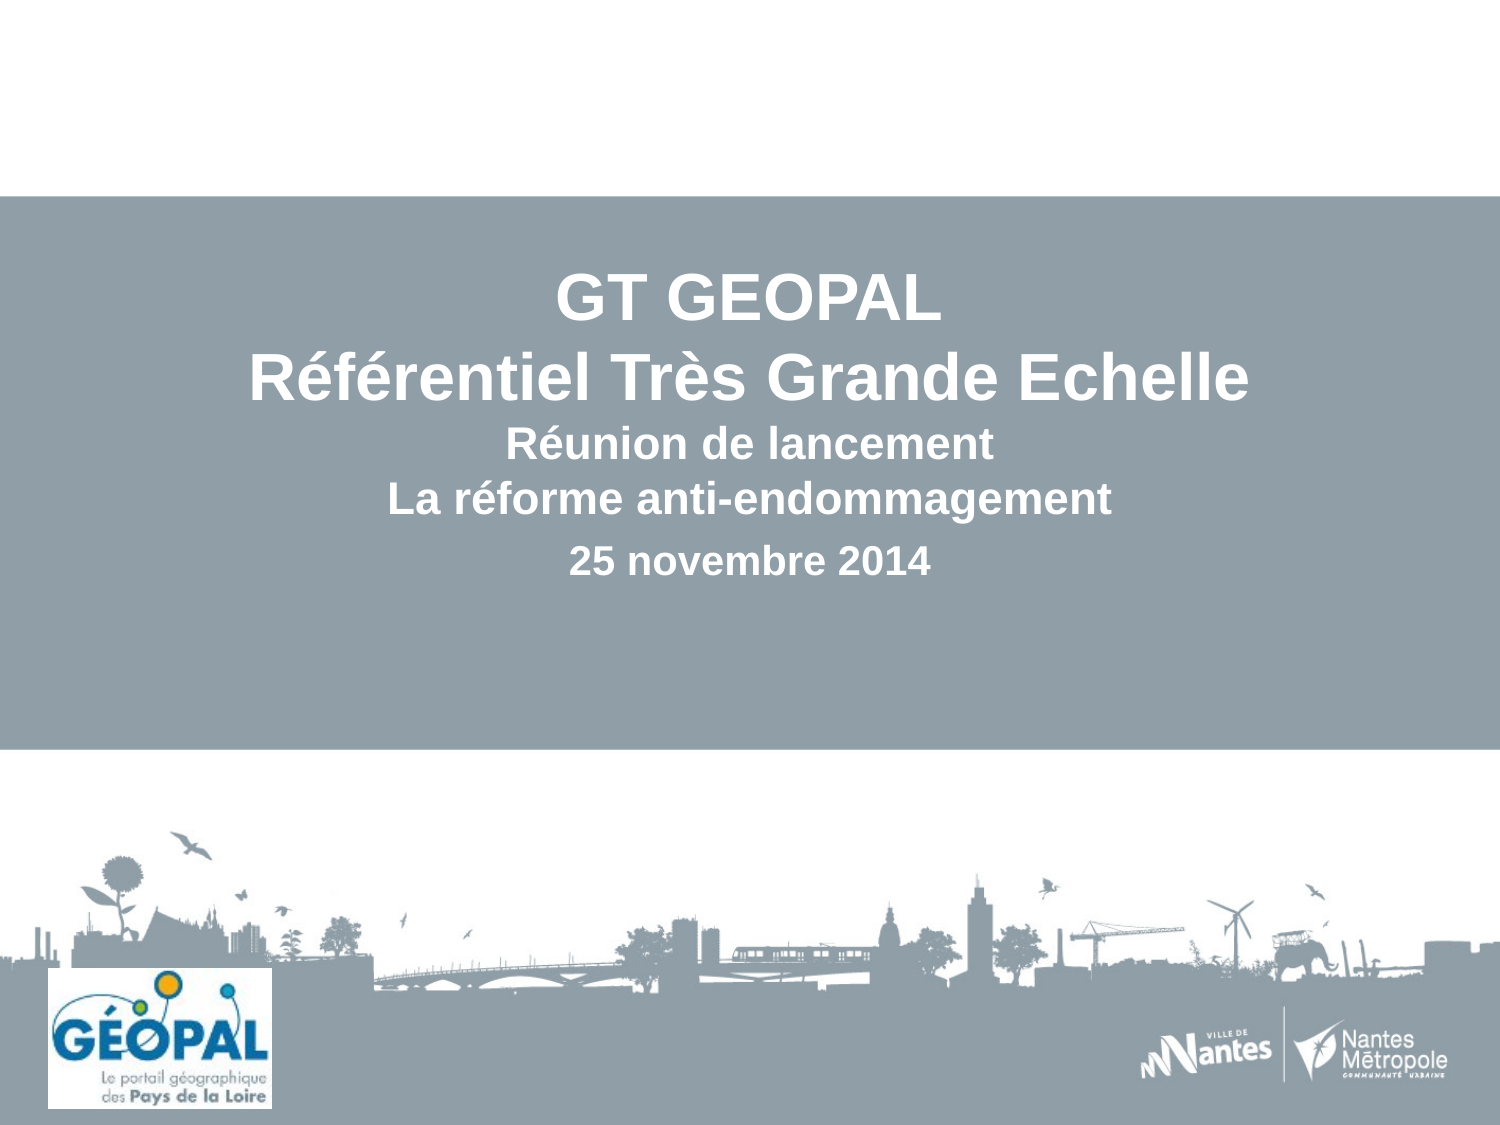

# GT GEOPAL Référentiel Très Grande Echelle Réunion de lancement La réforme anti-endommagement
25 novembre 2014